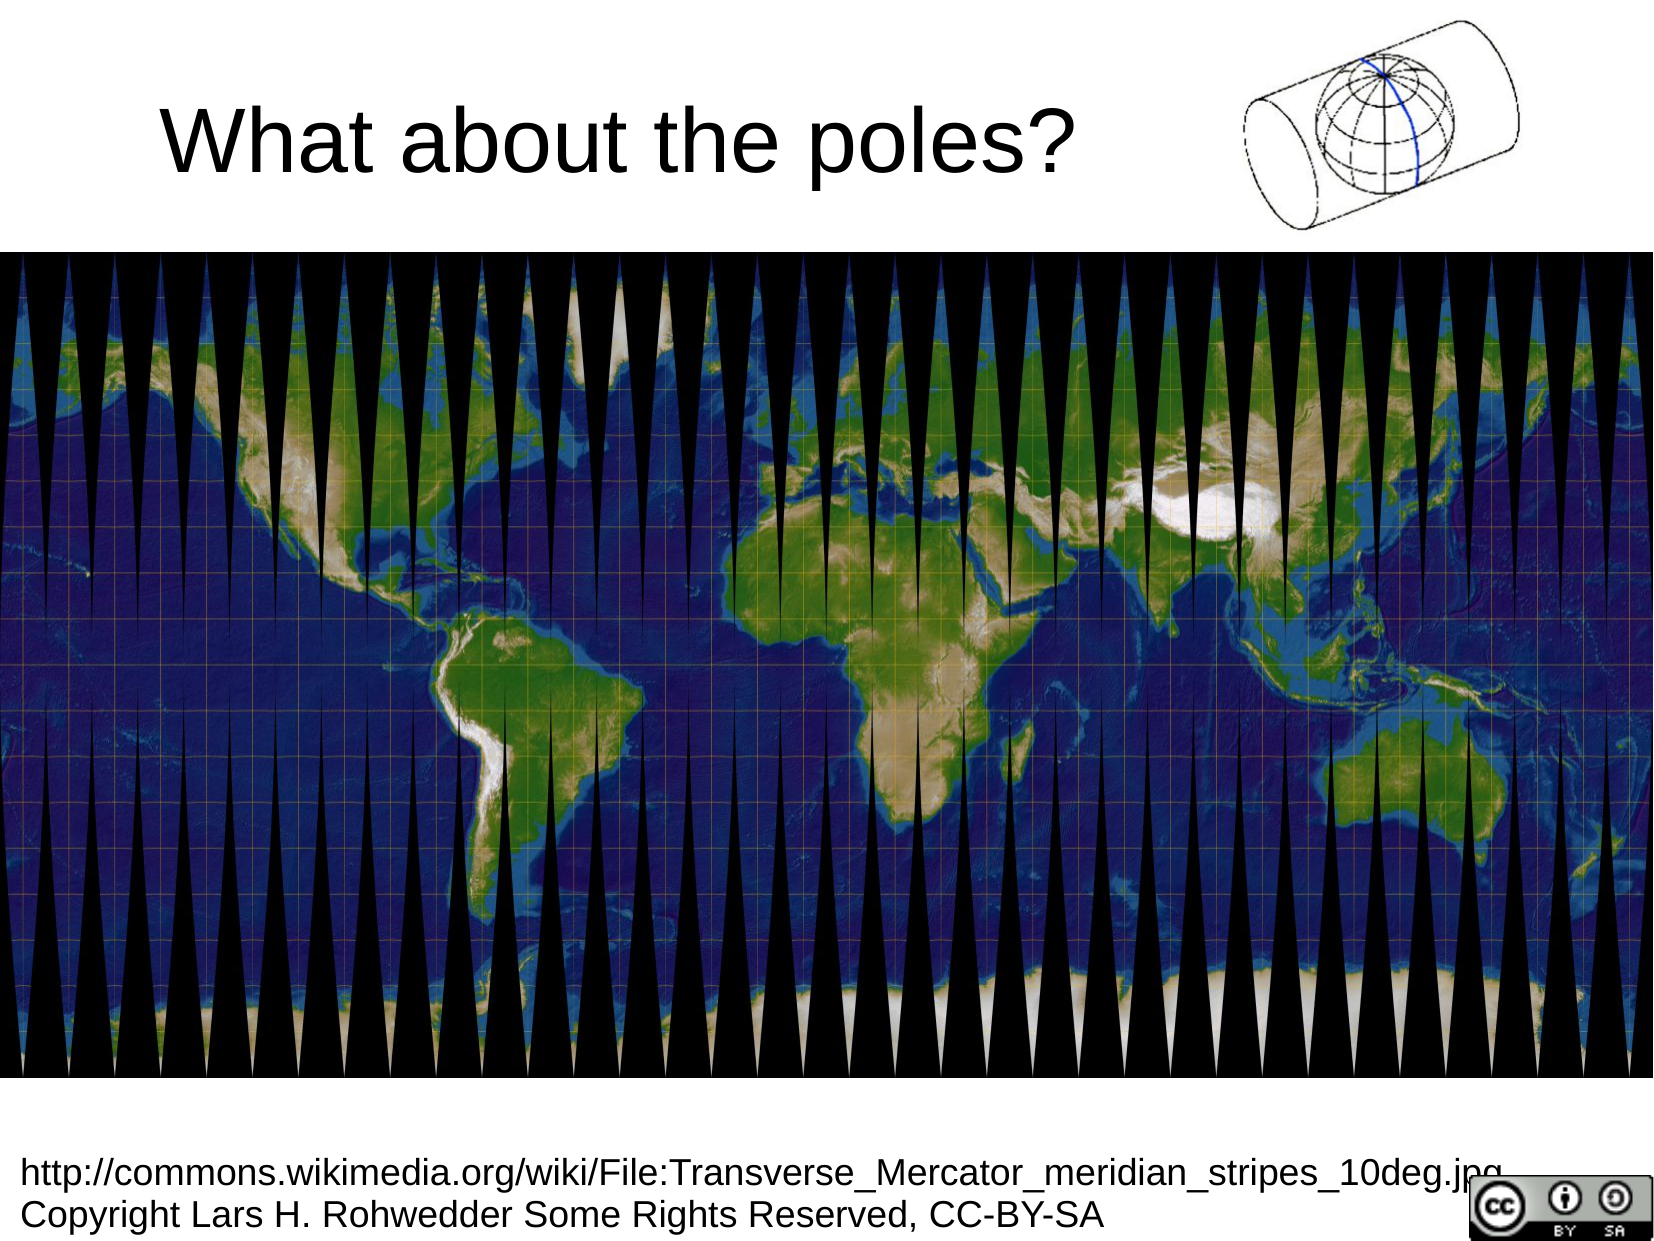

# What about the poles?
http://commons.wikimedia.org/wiki/File:Transverse_Mercator_meridian_stripes_10deg.jpg
Copyright Lars H. Rohwedder Some Rights Reserved, CC-BY-SA